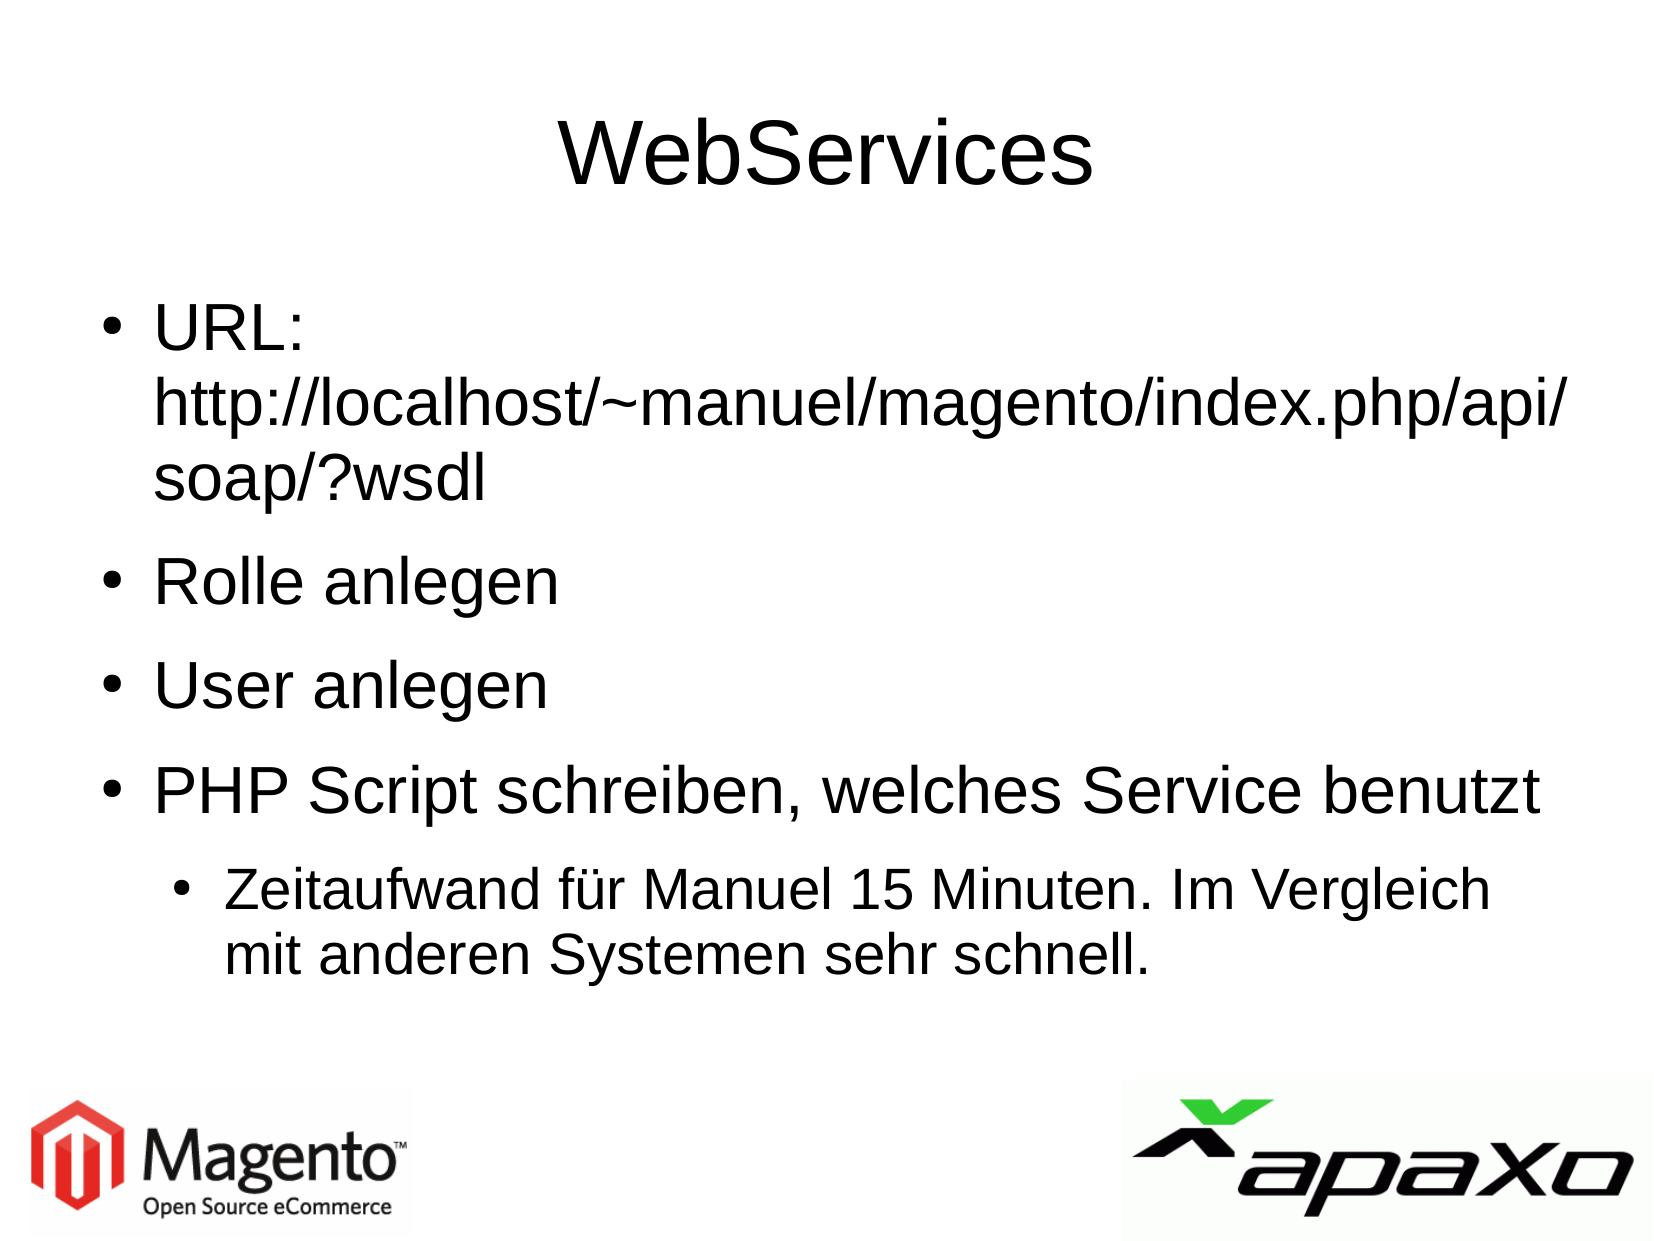

# WebServices
URL: http://localhost/~manuel/magento/index.php/api/soap/?wsdl
Rolle anlegen
User anlegen
PHP Script schreiben, welches Service benutzt
Zeitaufwand für Manuel 15 Minuten. Im Vergleich mit anderen Systemen sehr schnell.